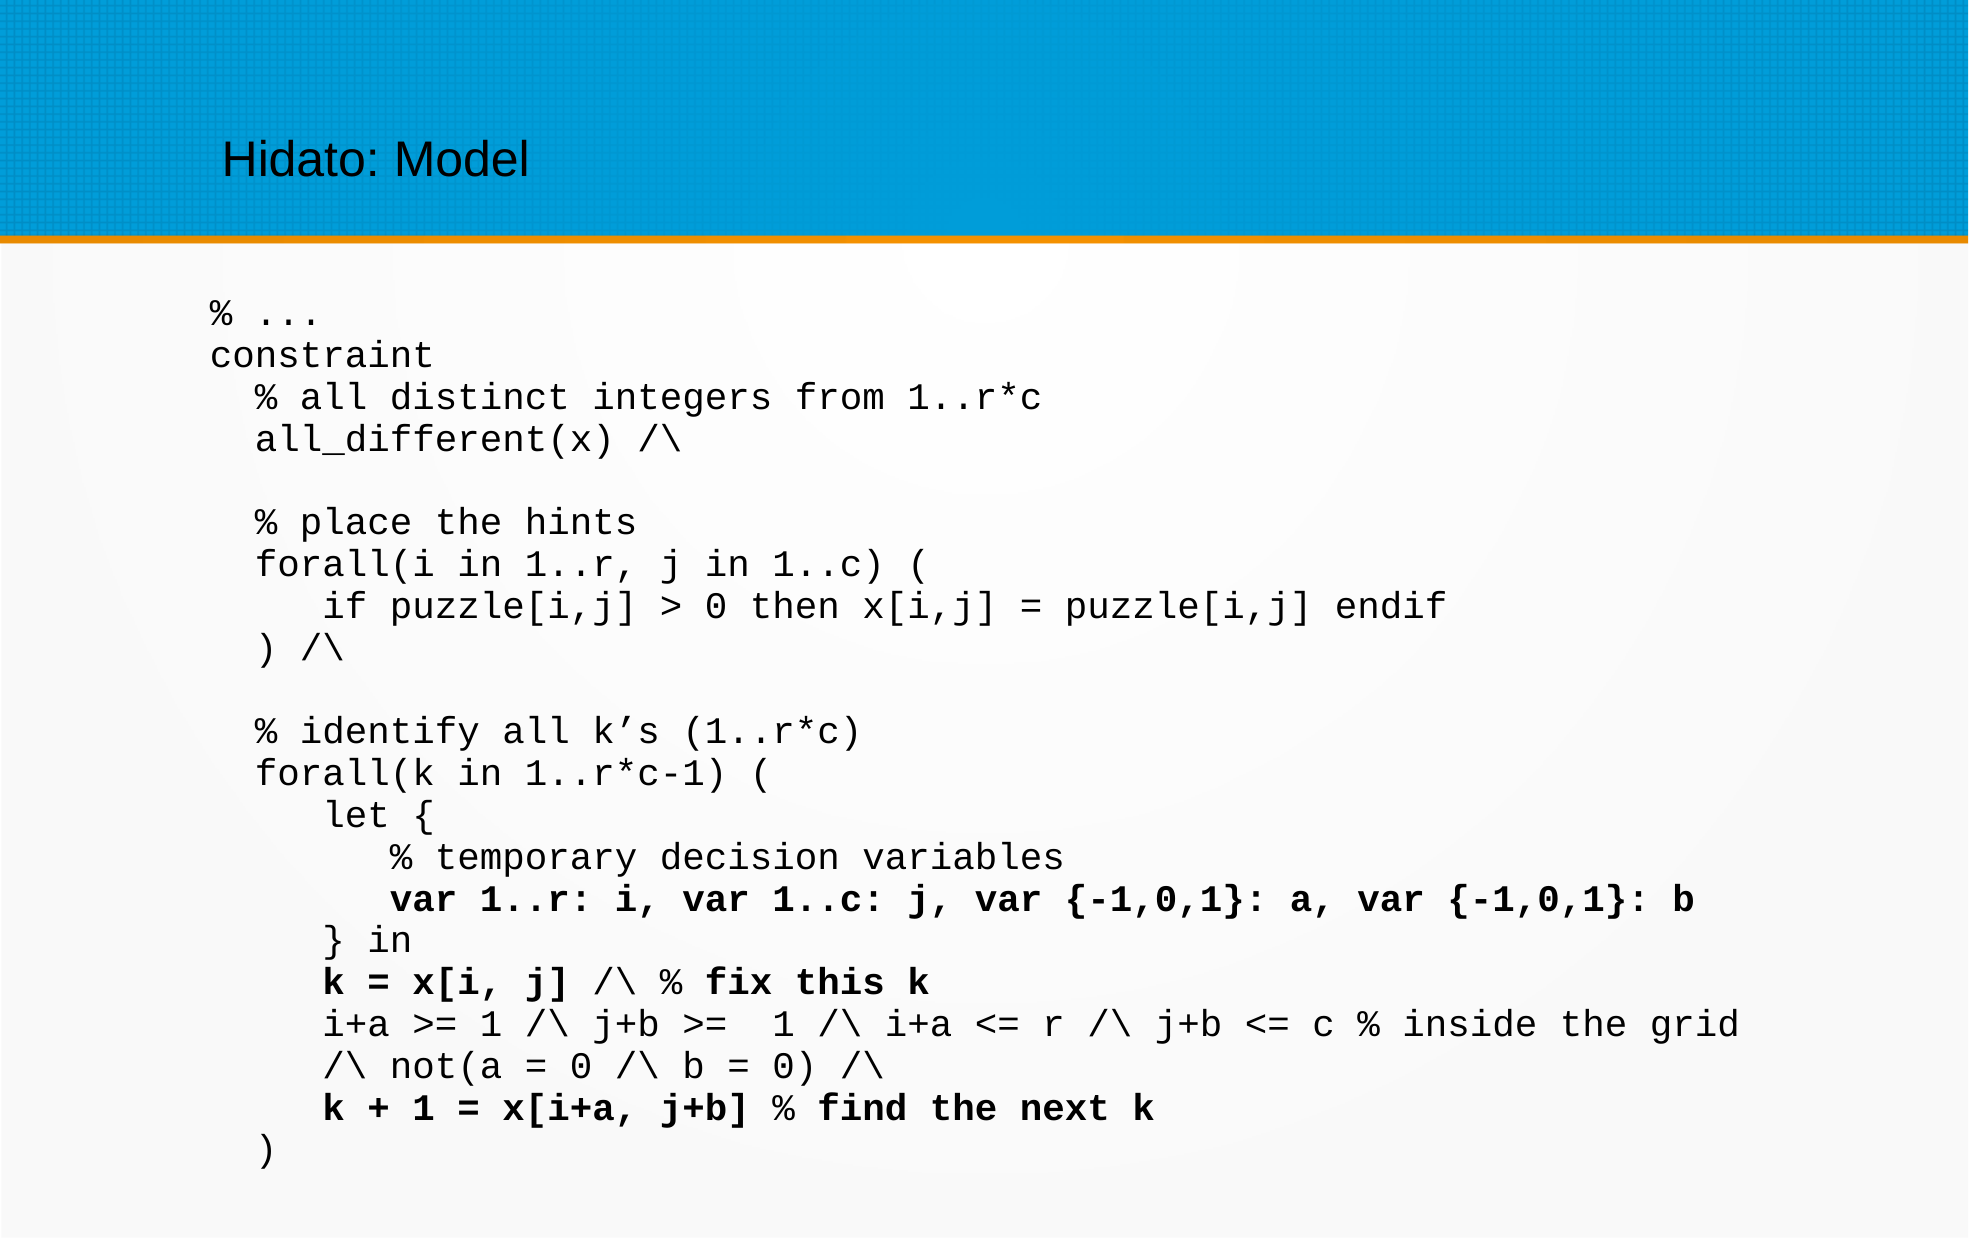

Hidato: Model
% ...
constraint
 % all distinct integers from 1..r*c
 all_different(x) /\
 % place the hints
 forall(i in 1..r, j in 1..c) (
 if puzzle[i,j] > 0 then x[i,j] = puzzle[i,j] endif
 ) /\
 % identify all k’s (1..r*c)
 forall(k in 1..r*c-1) (
 let {
 % temporary decision variables
 var 1..r: i, var 1..c: j, var {-1,0,1}: a, var {-1,0,1}: b
 } in
 k = x[i, j] /\ % fix this k
 i+a >= 1 /\ j+b >= 1 /\ i+a <= r /\ j+b <= c % inside the grid
 /\ not(a = 0 /\ b = 0) /\
 k + 1 = x[i+a, j+b] % find the next k
 )